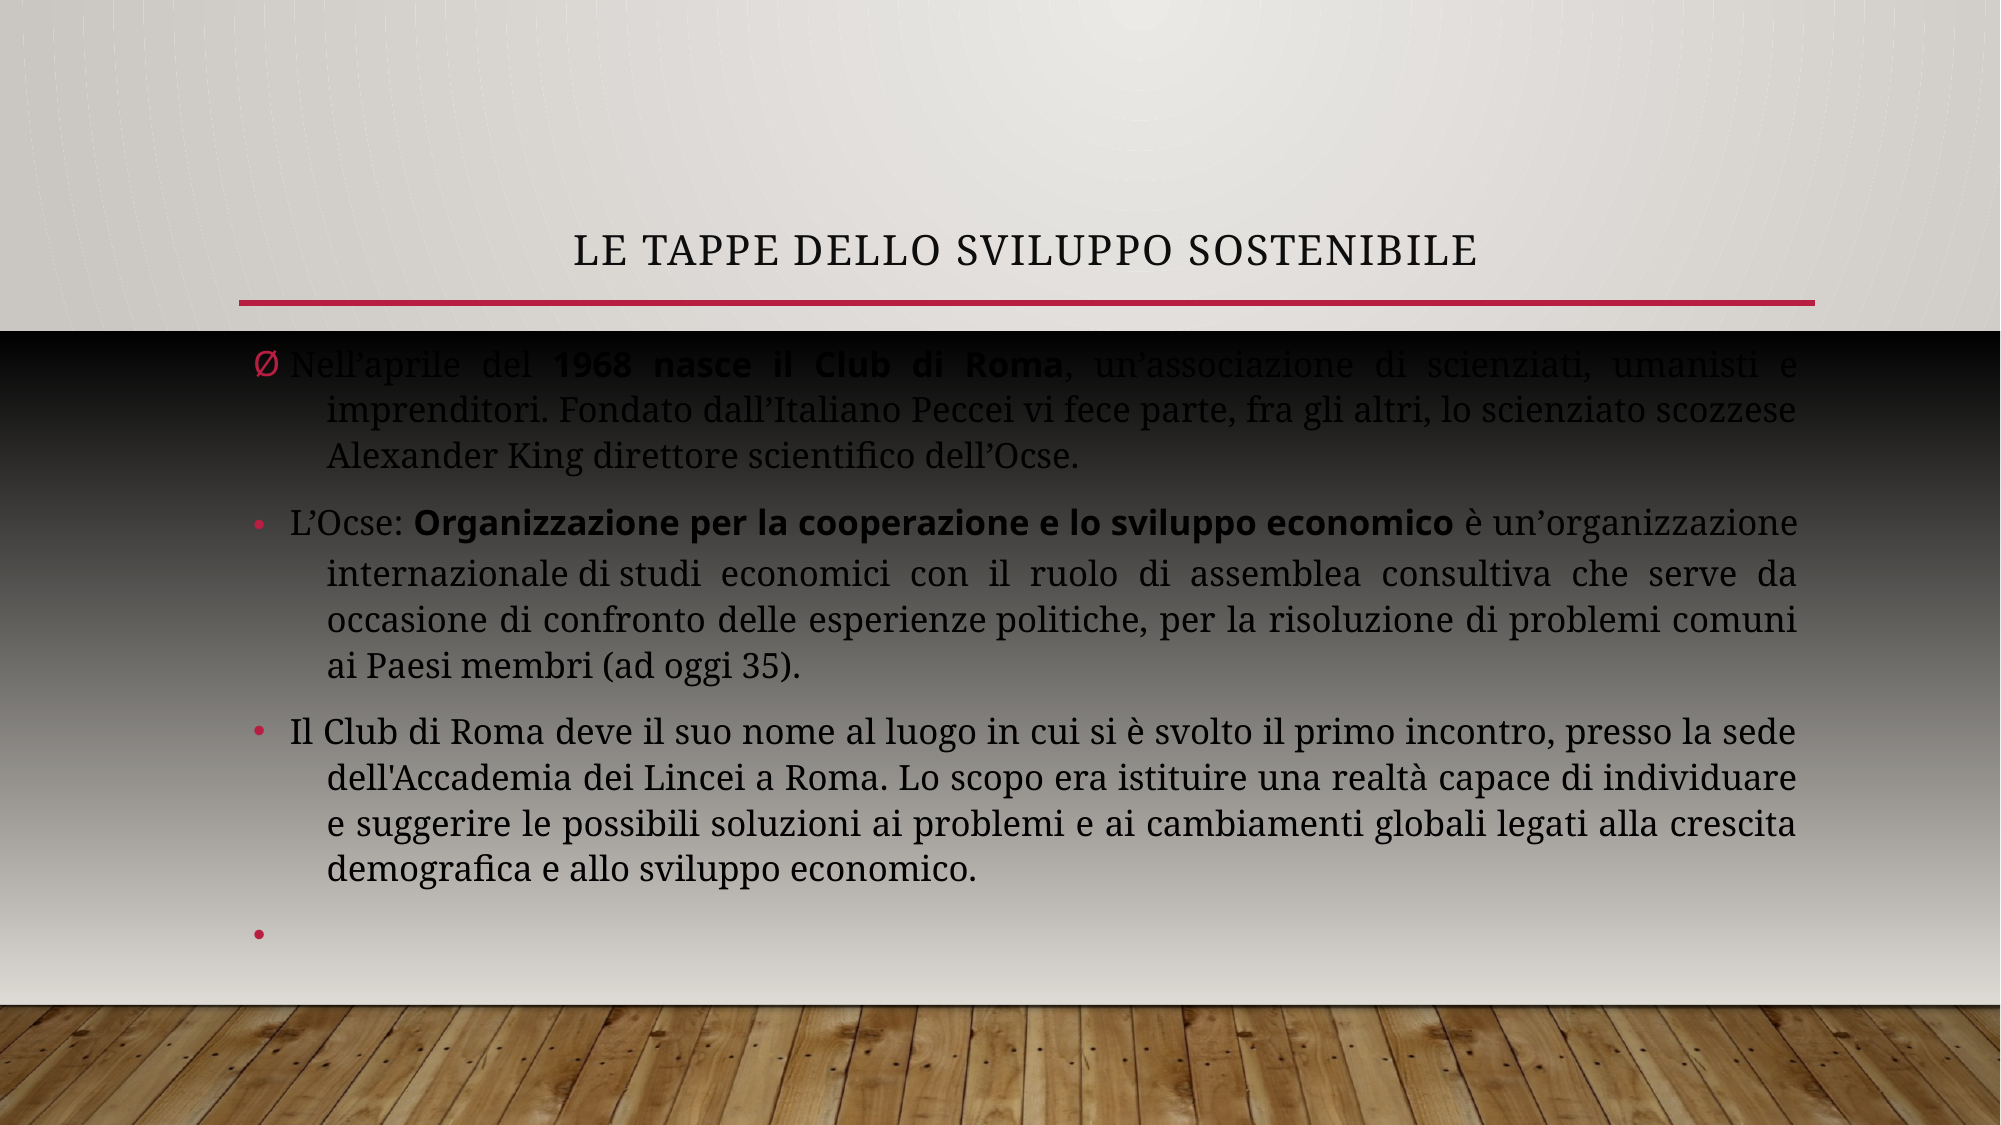

# Le tappe dello sviluppo sostenibile
Nell’aprile del 1968 nasce il Club di Roma, un’associazione di scienziati, umanisti e imprenditori. Fondato dall’Italiano Peccei vi fece parte, fra gli altri, lo scienziato scozzese Alexander King direttore scientifico dell’Ocse.
L’Ocse: Organizzazione per la cooperazione e lo sviluppo economico è un’organizzazione internazionale di studi economici con il ruolo di assemblea consultiva che serve da occasione di confronto delle esperienze politiche, per la risoluzione di problemi comuni ai Paesi membri (ad oggi 35).
Il Club di Roma deve il suo nome al luogo in cui si è svolto il primo incontro, presso la sede dell'Accademia dei Lincei a Roma. Lo scopo era istituire una realtà capace di individuare e suggerire le possibili soluzioni ai problemi e ai cambiamenti globali legati alla crescita demografica e allo sviluppo economico.